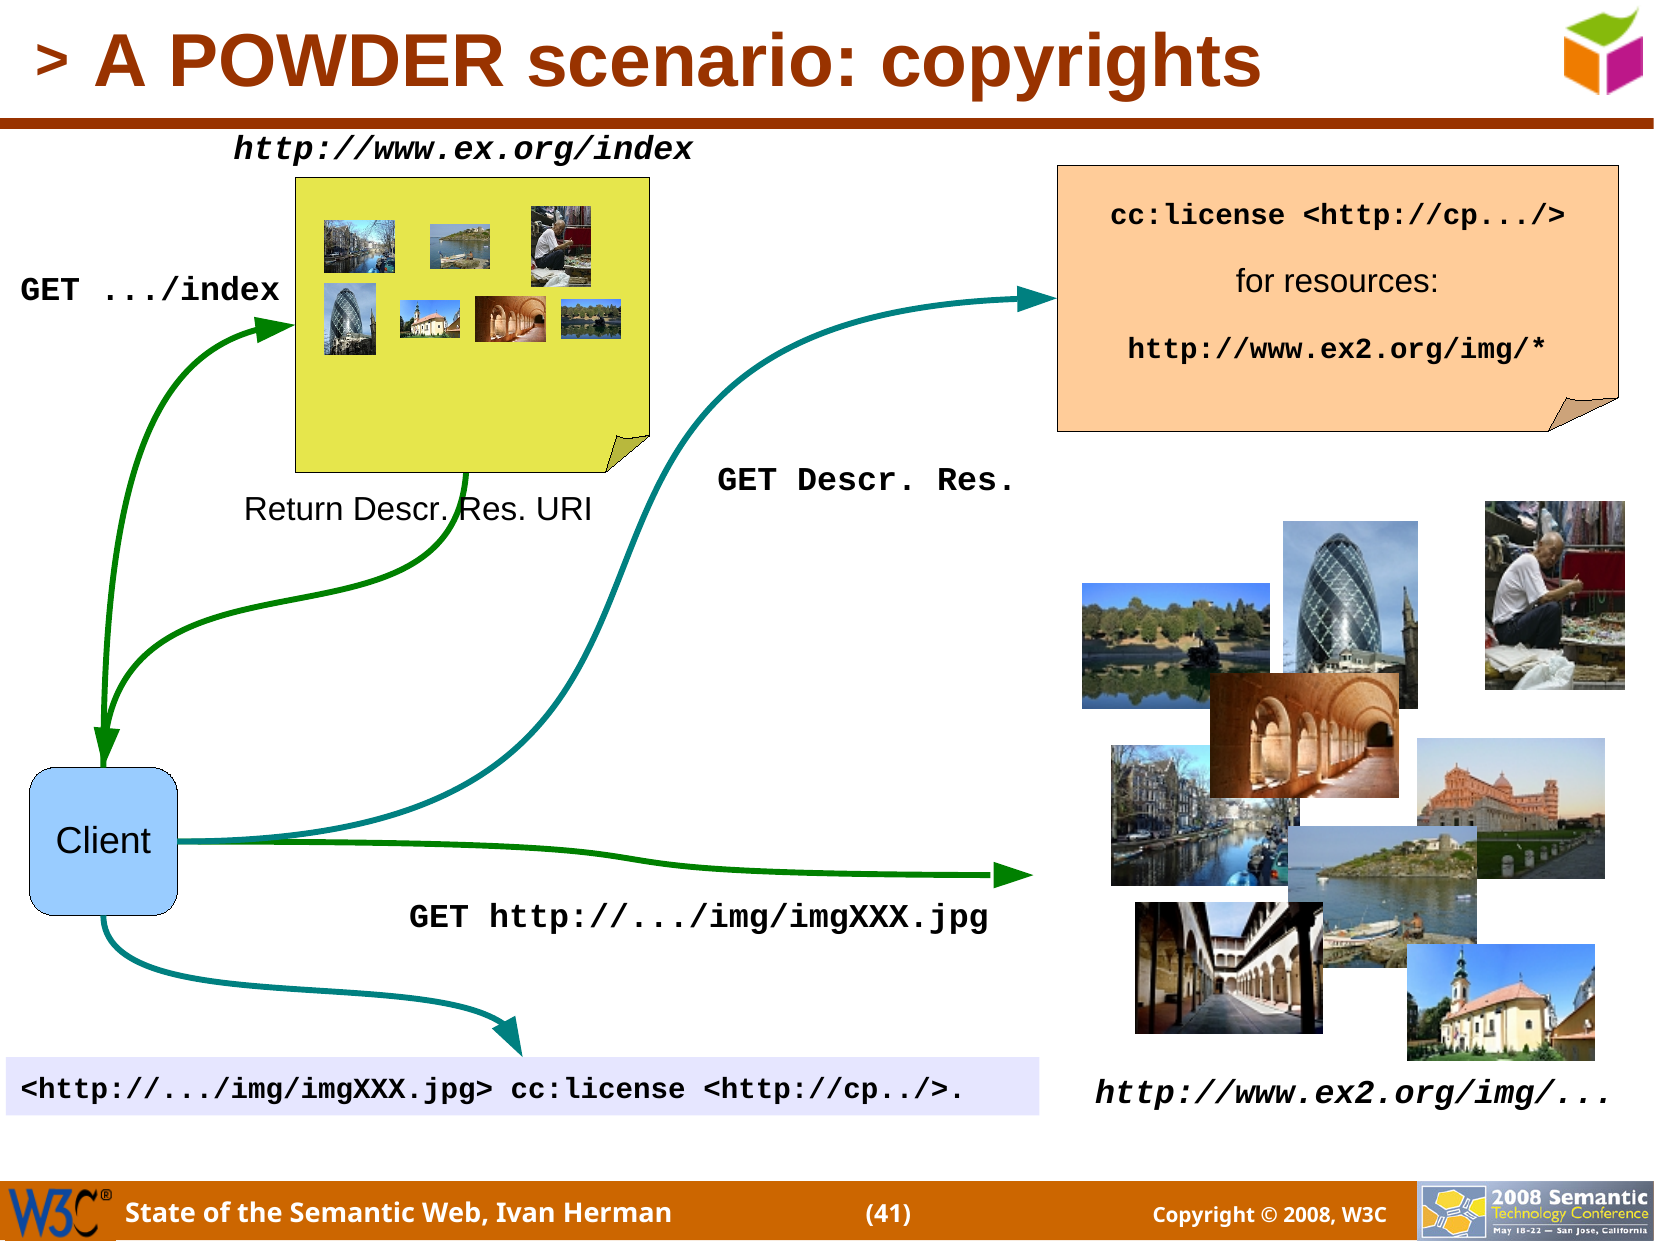

# A POWDER scenario: copyrights
http://www.ex.org/index
cc:license <http://cp.../>
for resources:
http://www.ex2.org/img/*
GET .../index
“index” page
GET Descr. Res.
Return Descr. Res. URI
Client
GET http://.../img/imgXXX.jpg
<http://.../img/imgXXX.jpg> cc:license <http://cp../>.
http://www.ex2.org/img/...